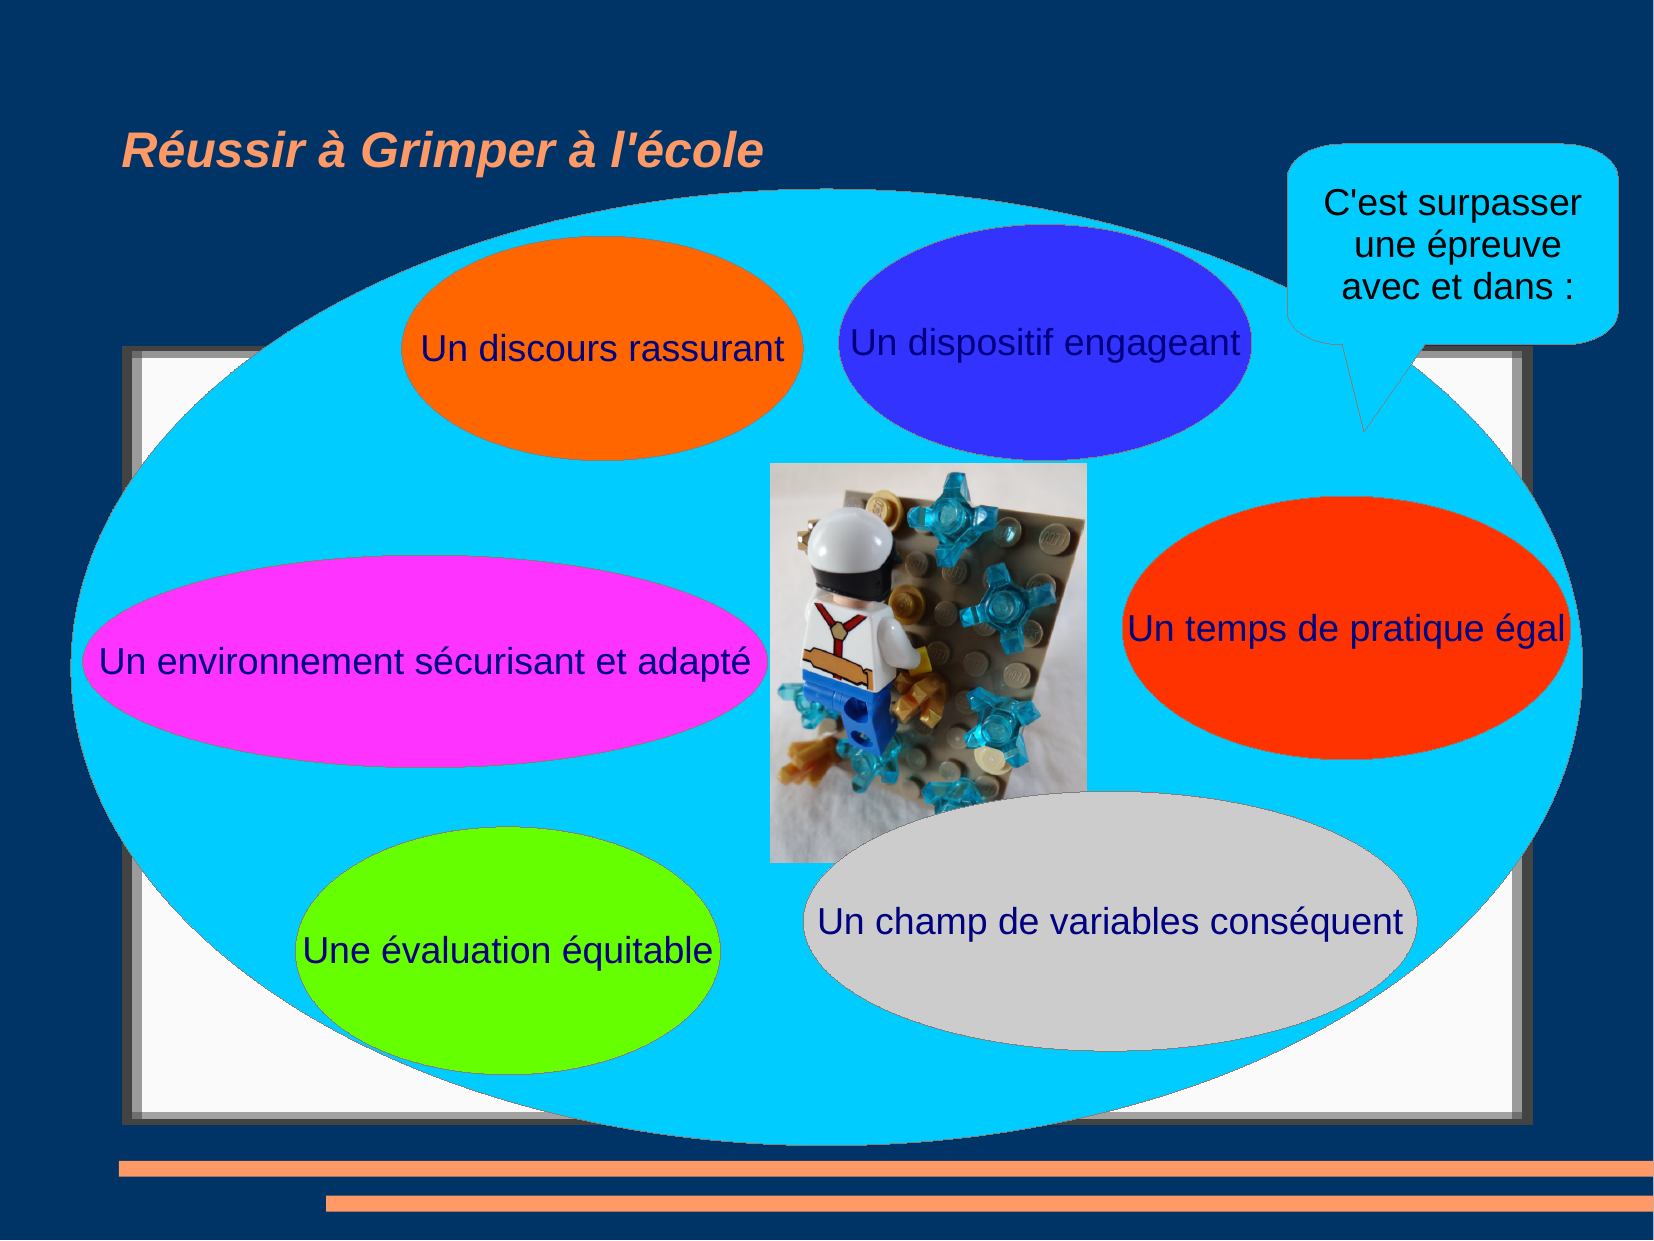

# Réussir à Grimper à l'école
C'est surpasser
 une épreuve
 avec et dans :
Un dispositif engageant
Un discours rassurant
Un temps de pratique égal
Un environnement sécurisant et adapté
Un champ de variables conséquent
Une évaluation équitable